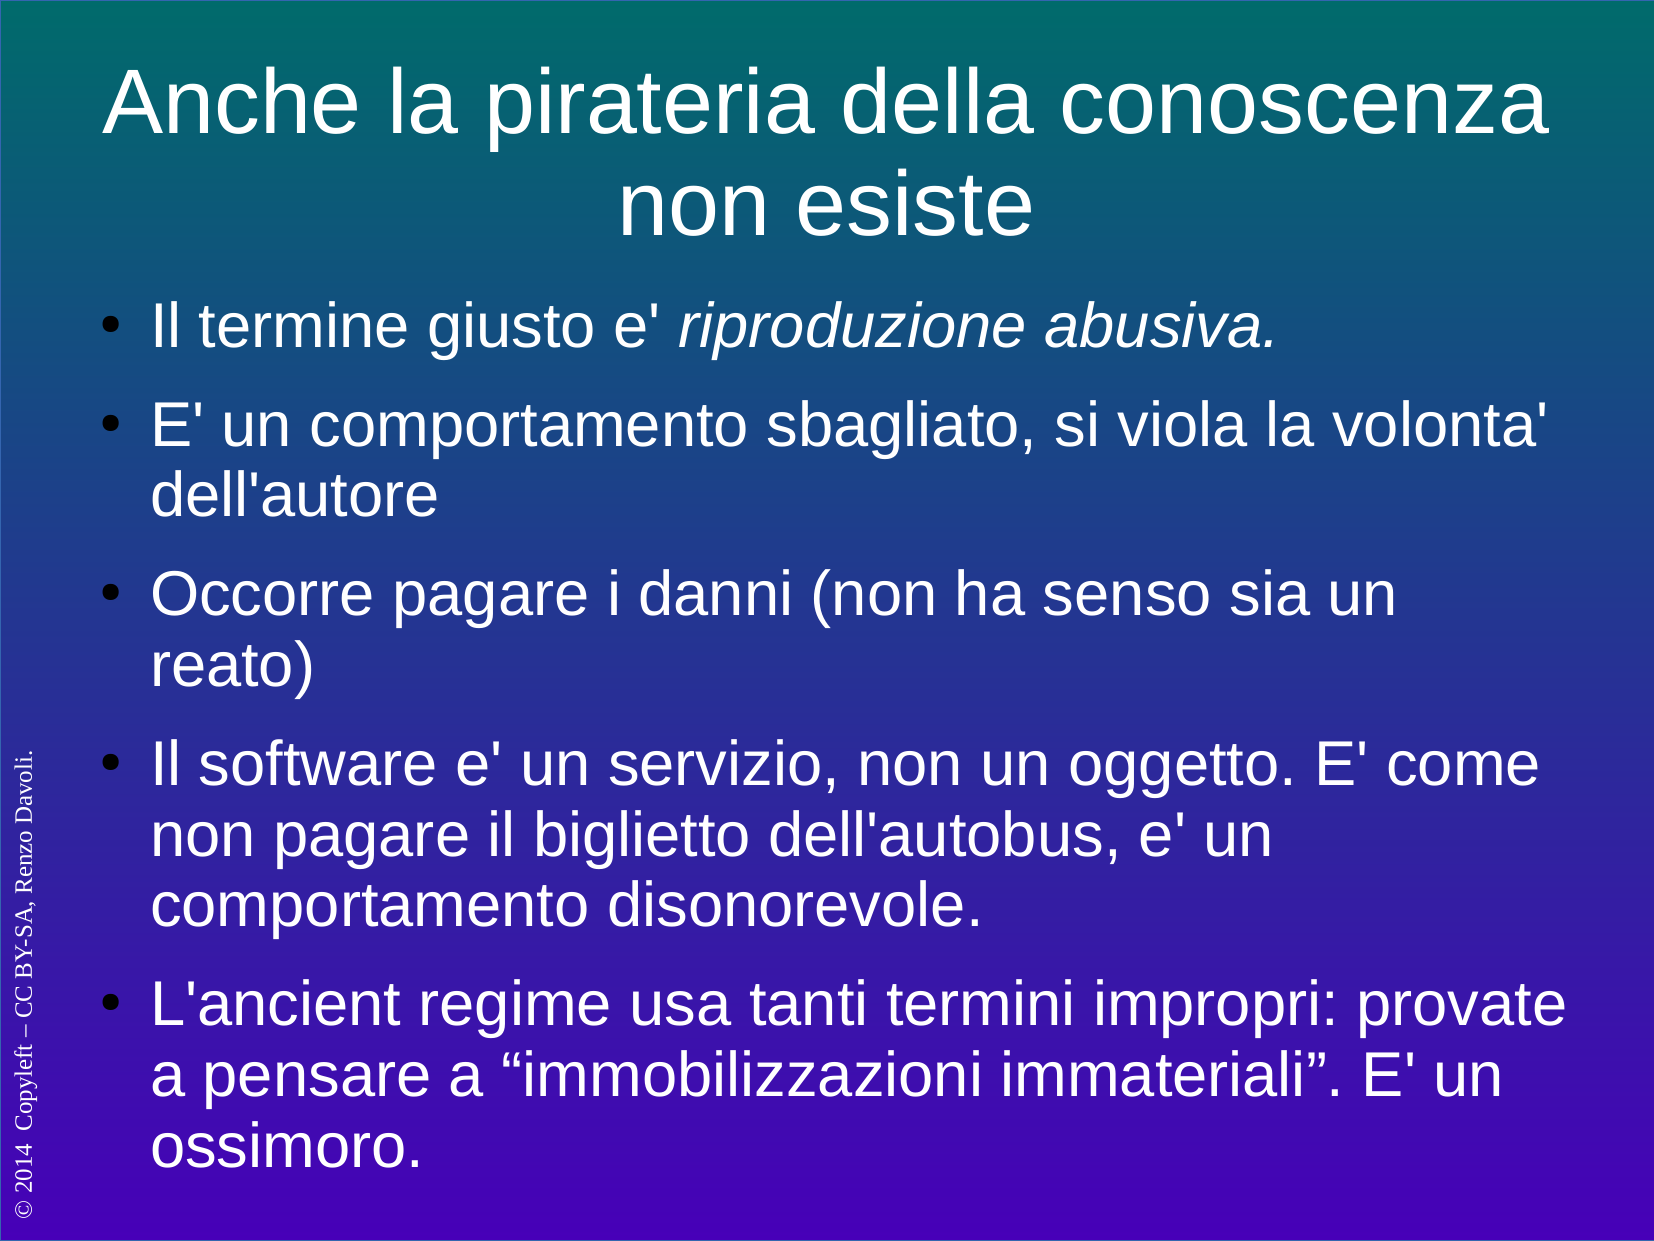

# Anche la pirateria della conoscenza non esiste
Il termine giusto e' riproduzione abusiva.
E' un comportamento sbagliato, si viola la volonta' dell'autore
Occorre pagare i danni (non ha senso sia un reato)
Il software e' un servizio, non un oggetto. E' come non pagare il biglietto dell'autobus, e' un comportamento disonorevole.
L'ancient regime usa tanti termini impropri: provate a pensare a “immobilizzazioni immateriali”. E' un ossimoro.